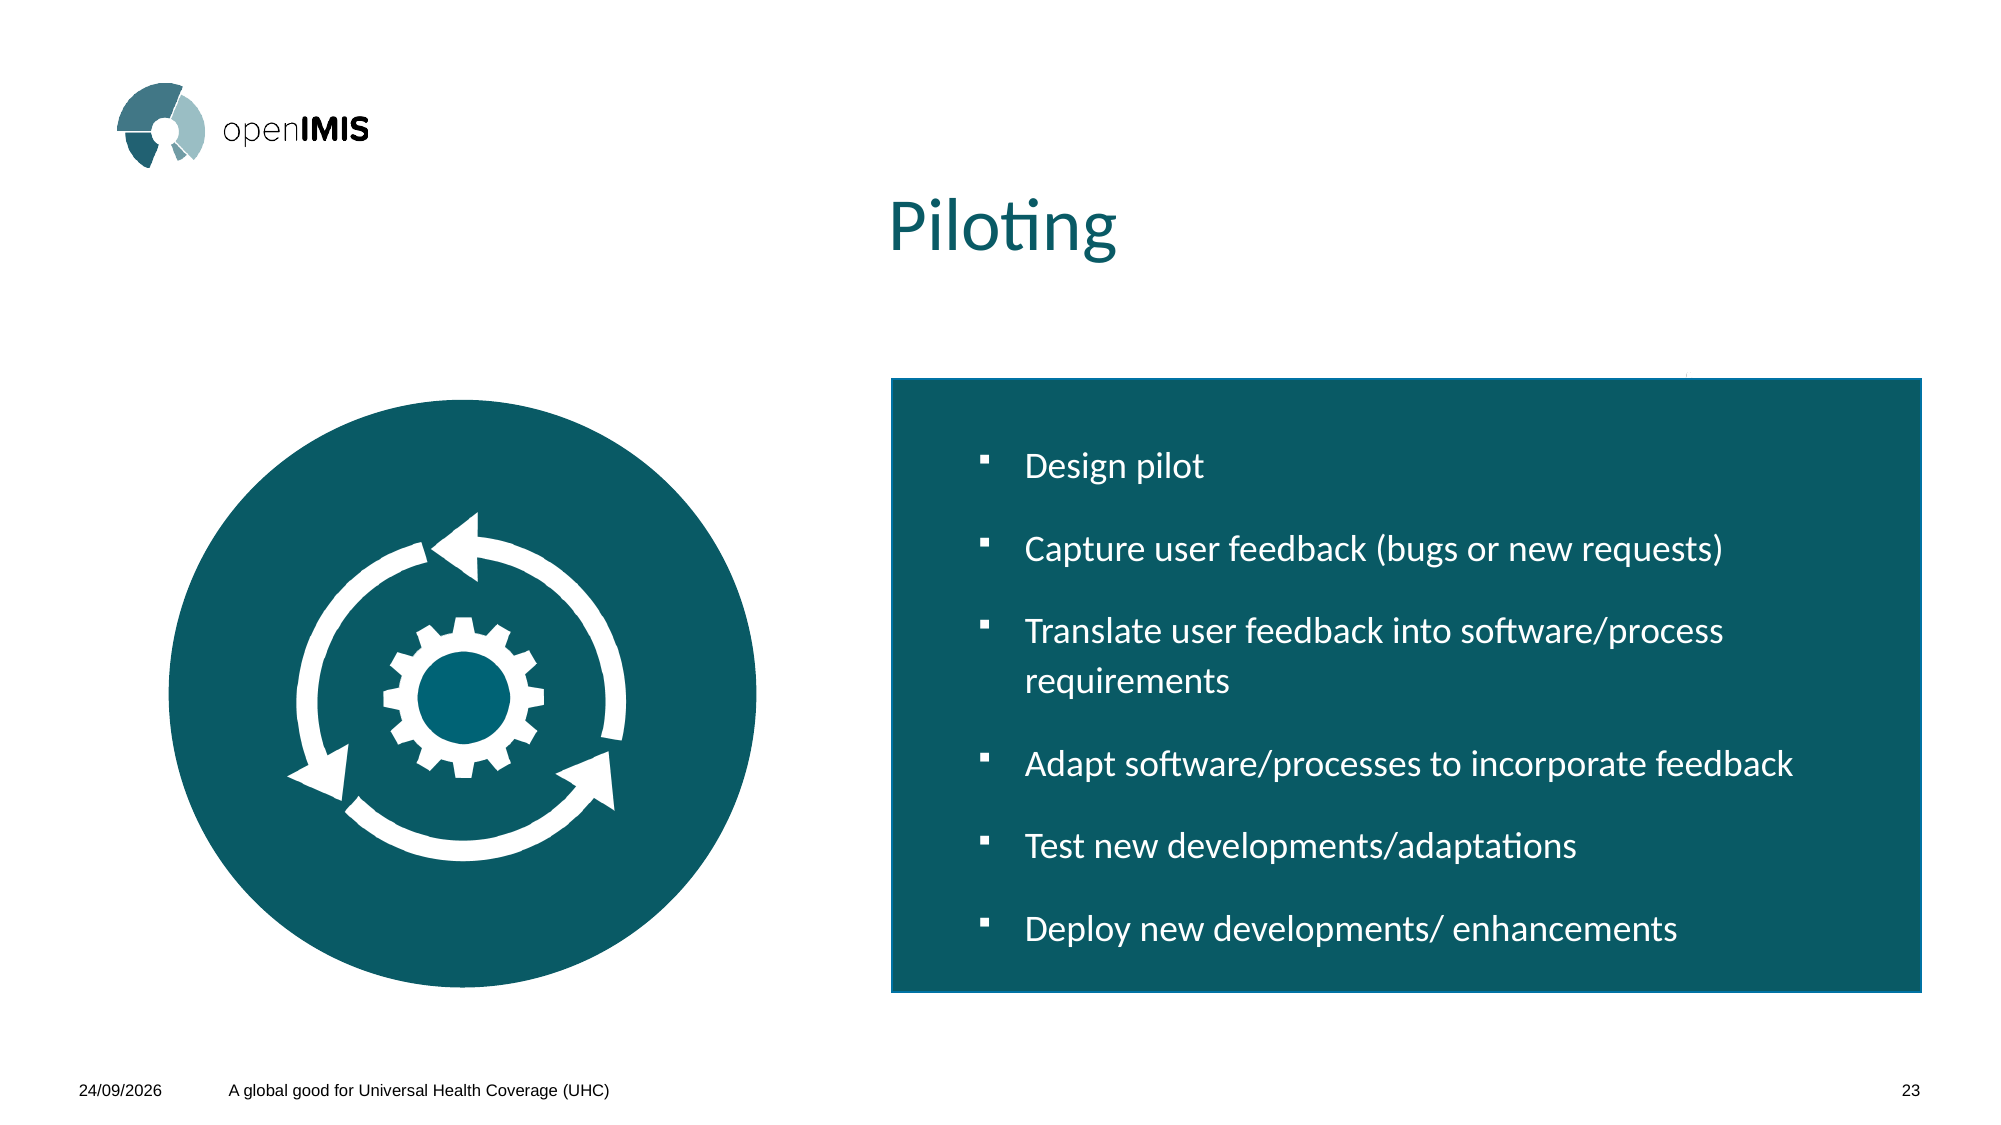

Piloting
Design pilot
Capture user feedback (bugs or new requests)
Translate user feedback into software/process requirements
Adapt software/processes to incorporate feedback
Test new developments/adaptations
Deploy new developments/ enhancements
A global good for Universal Health Coverage (UHC)